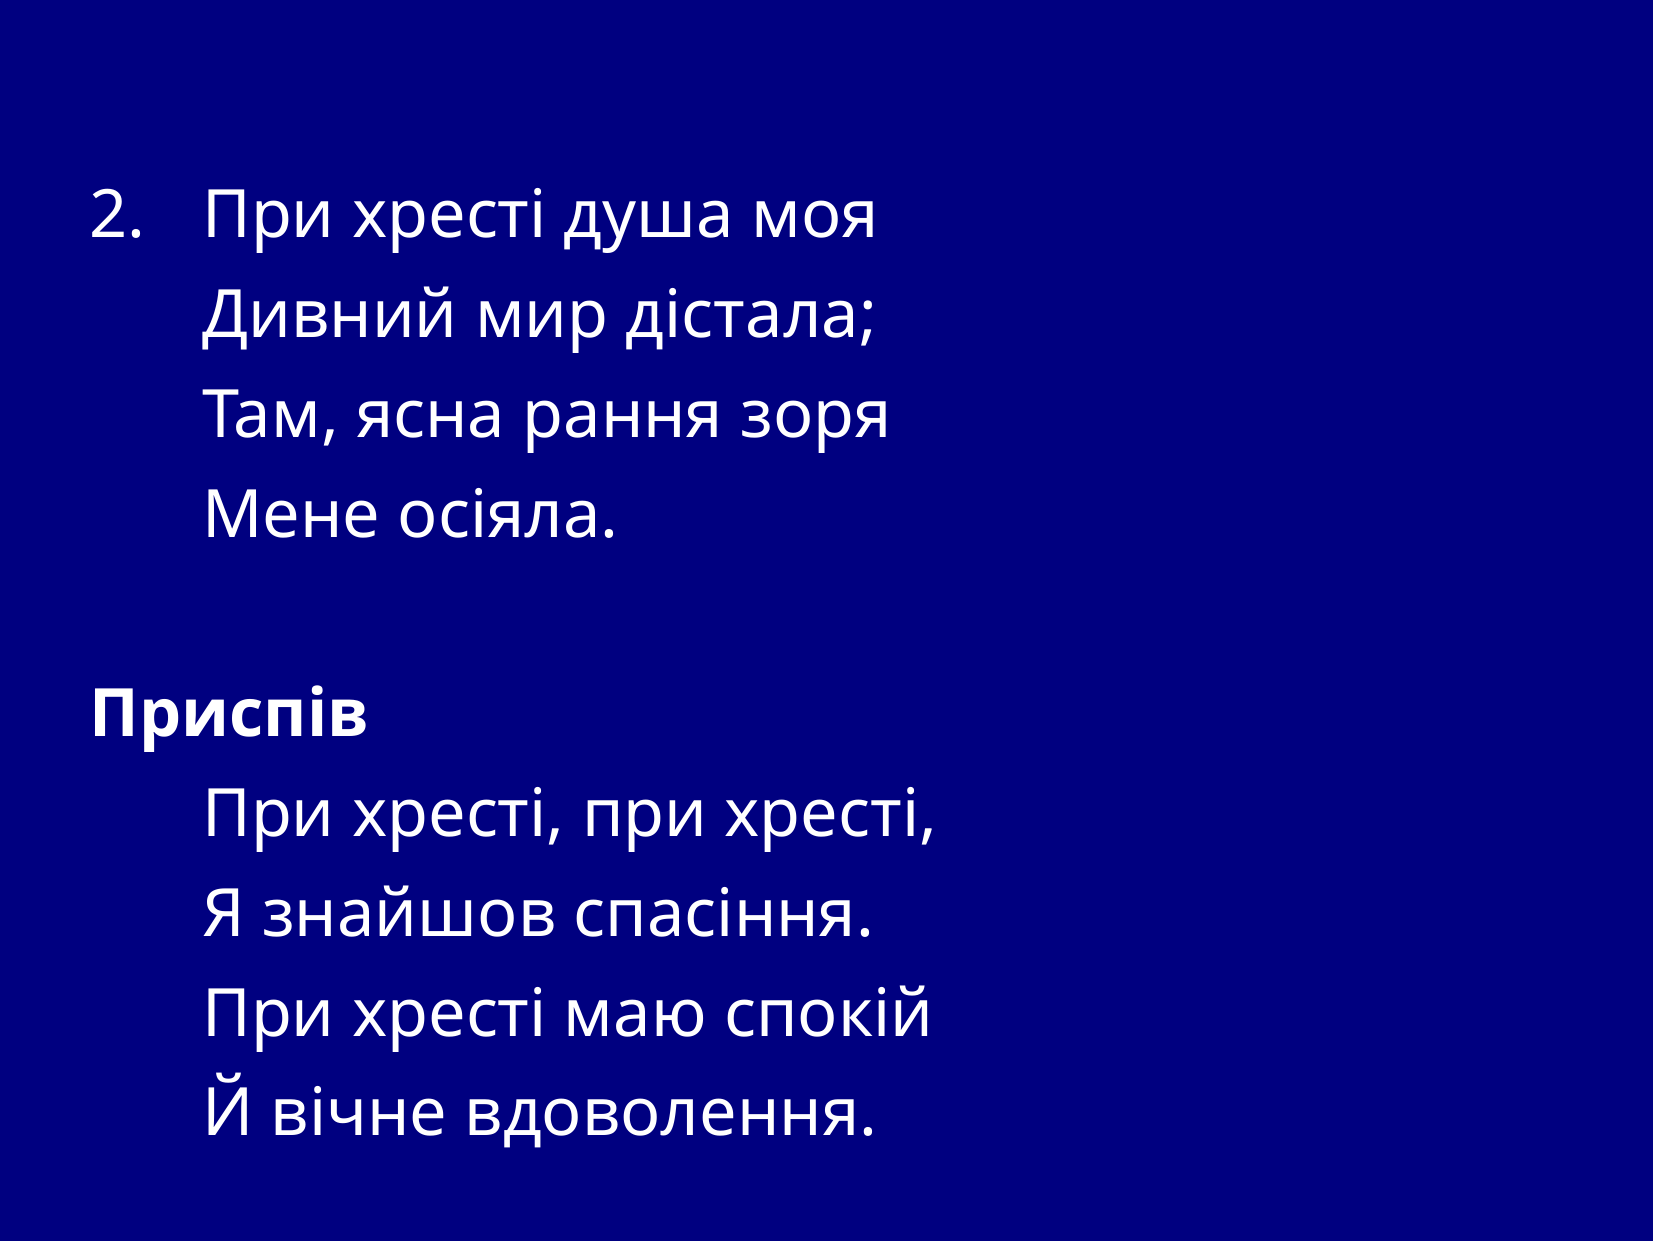

2.	При хресті душа моя
	Дивний мир дістала;
	Там, ясна рання зоря
	Мене осіяла.
Приспів
	При хресті, при хресті,
	Я знайшов спасіння.
	При хресті маю спокій
	Й вічне вдоволення.